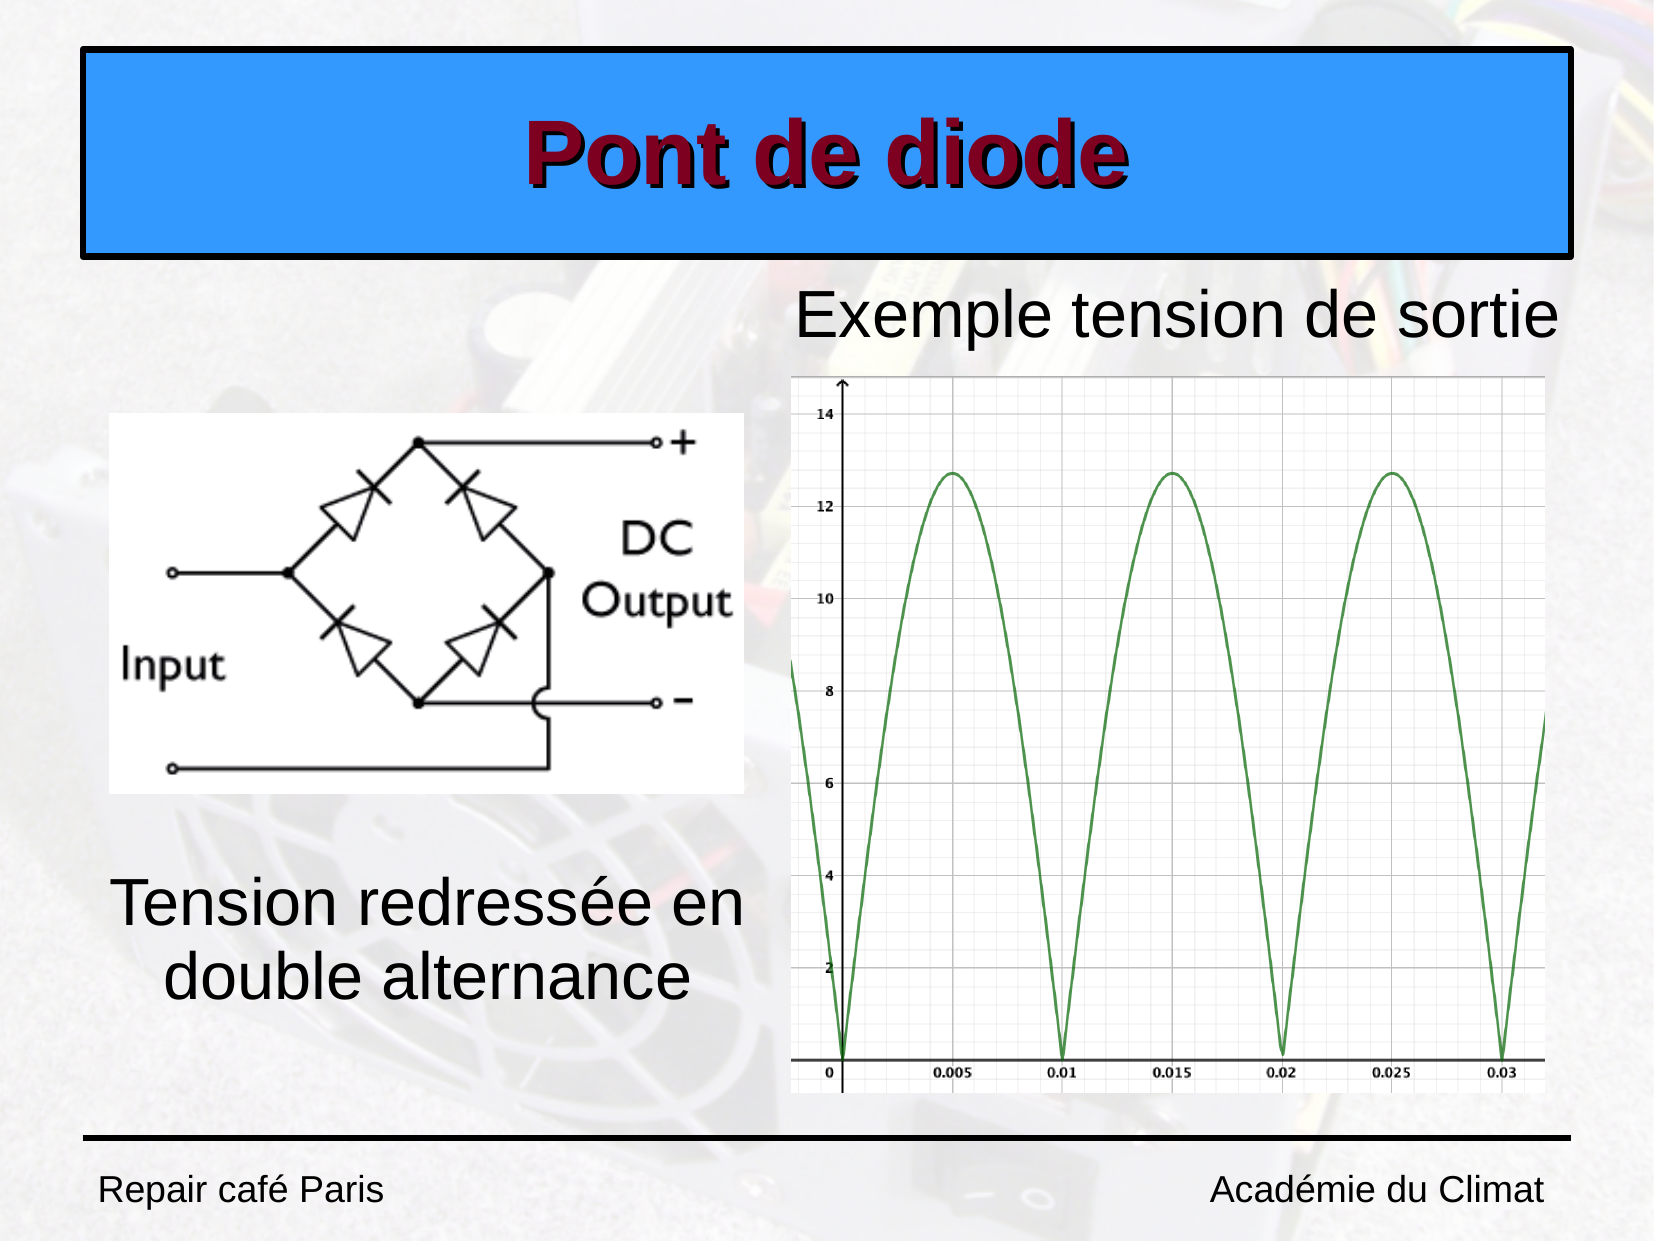

# Pont de diode
Exemple tension de sortie
Tension redressée en
double alternance
Repair café Paris	Académie du Climat